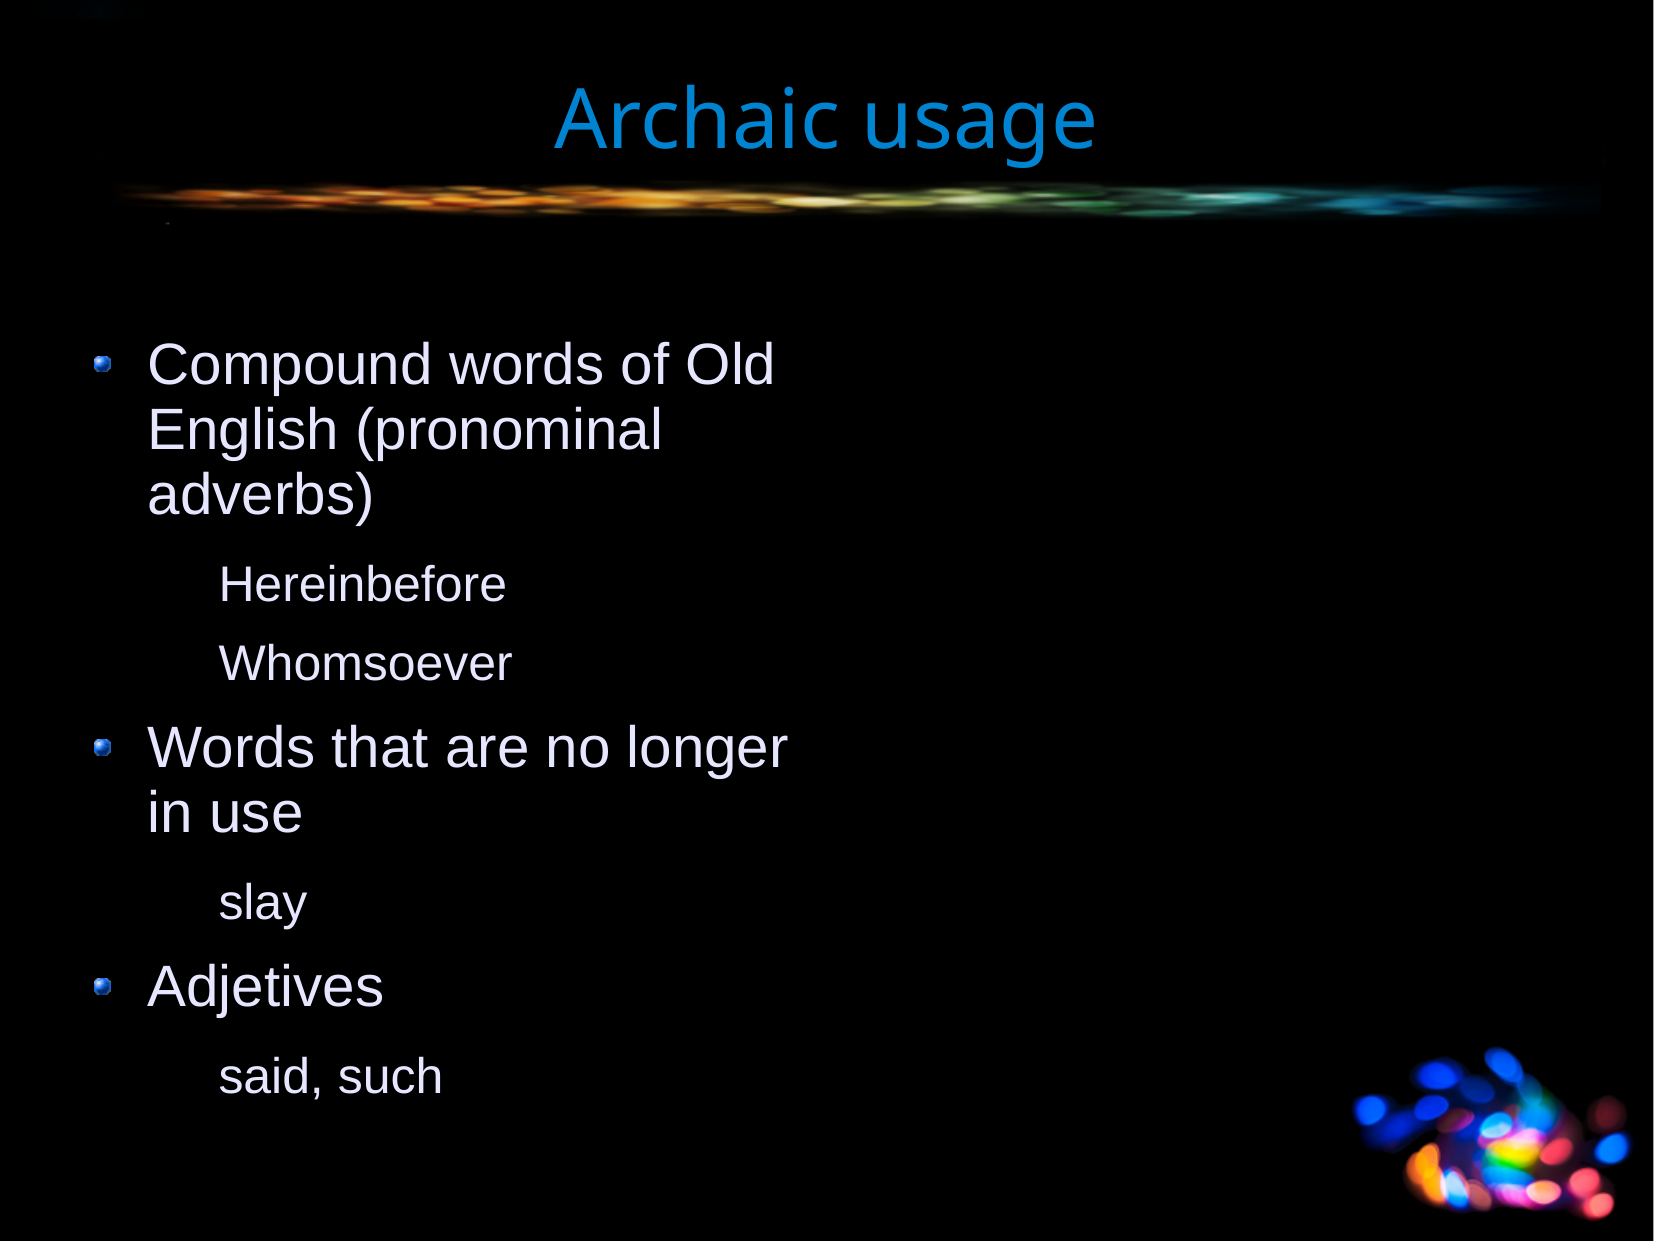

# Archaic usage
Compound words of Old English (pronominal adverbs)
Hereinbefore
Whomsoever
Words that are no longer in use
slay
Adjetives
said, such